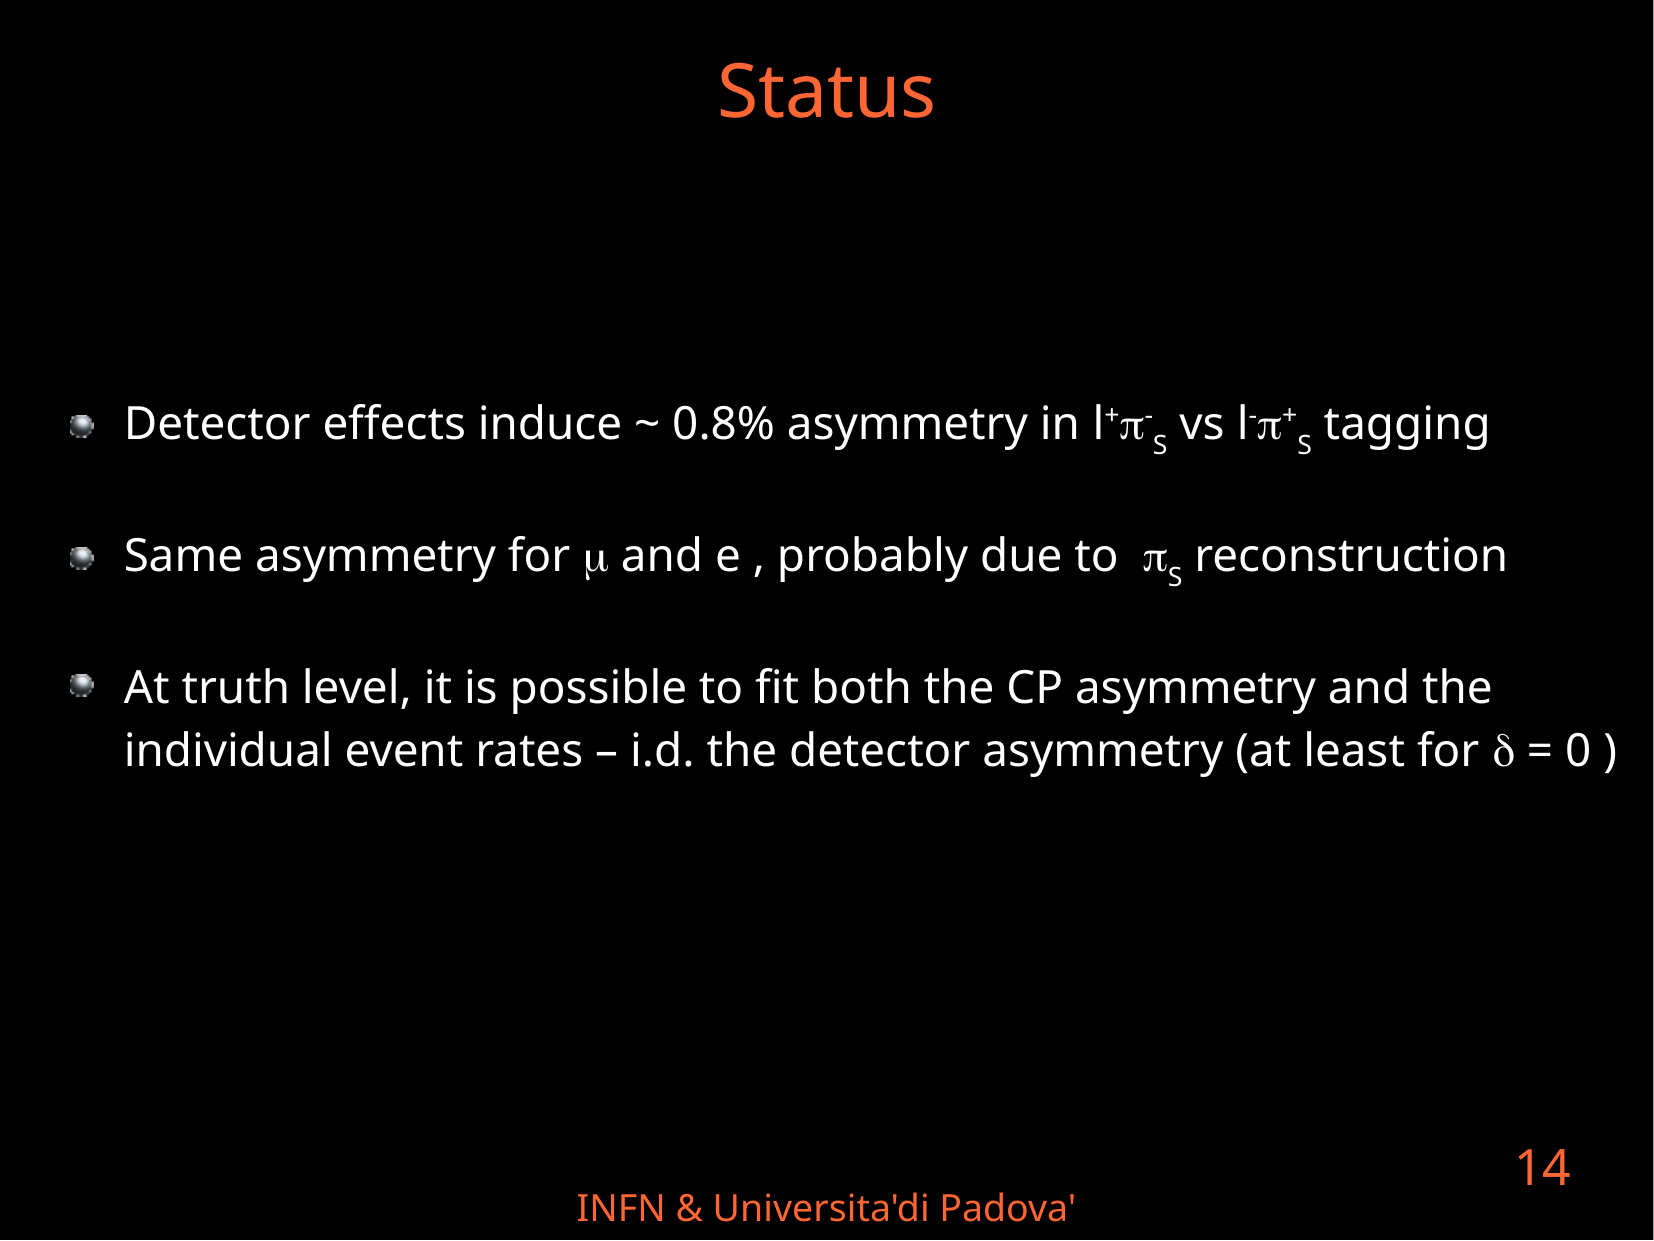

Status
# Detector effects induce ~ 0.8% asymmetry in l+p-S vs l-p+S tagging
Same asymmetry for m and e , probably due to pS reconstruction
At truth level, it is possible to fit both the CP asymmetry and the individual event rates – i.d. the detector asymmetry (at least for d = 0 )